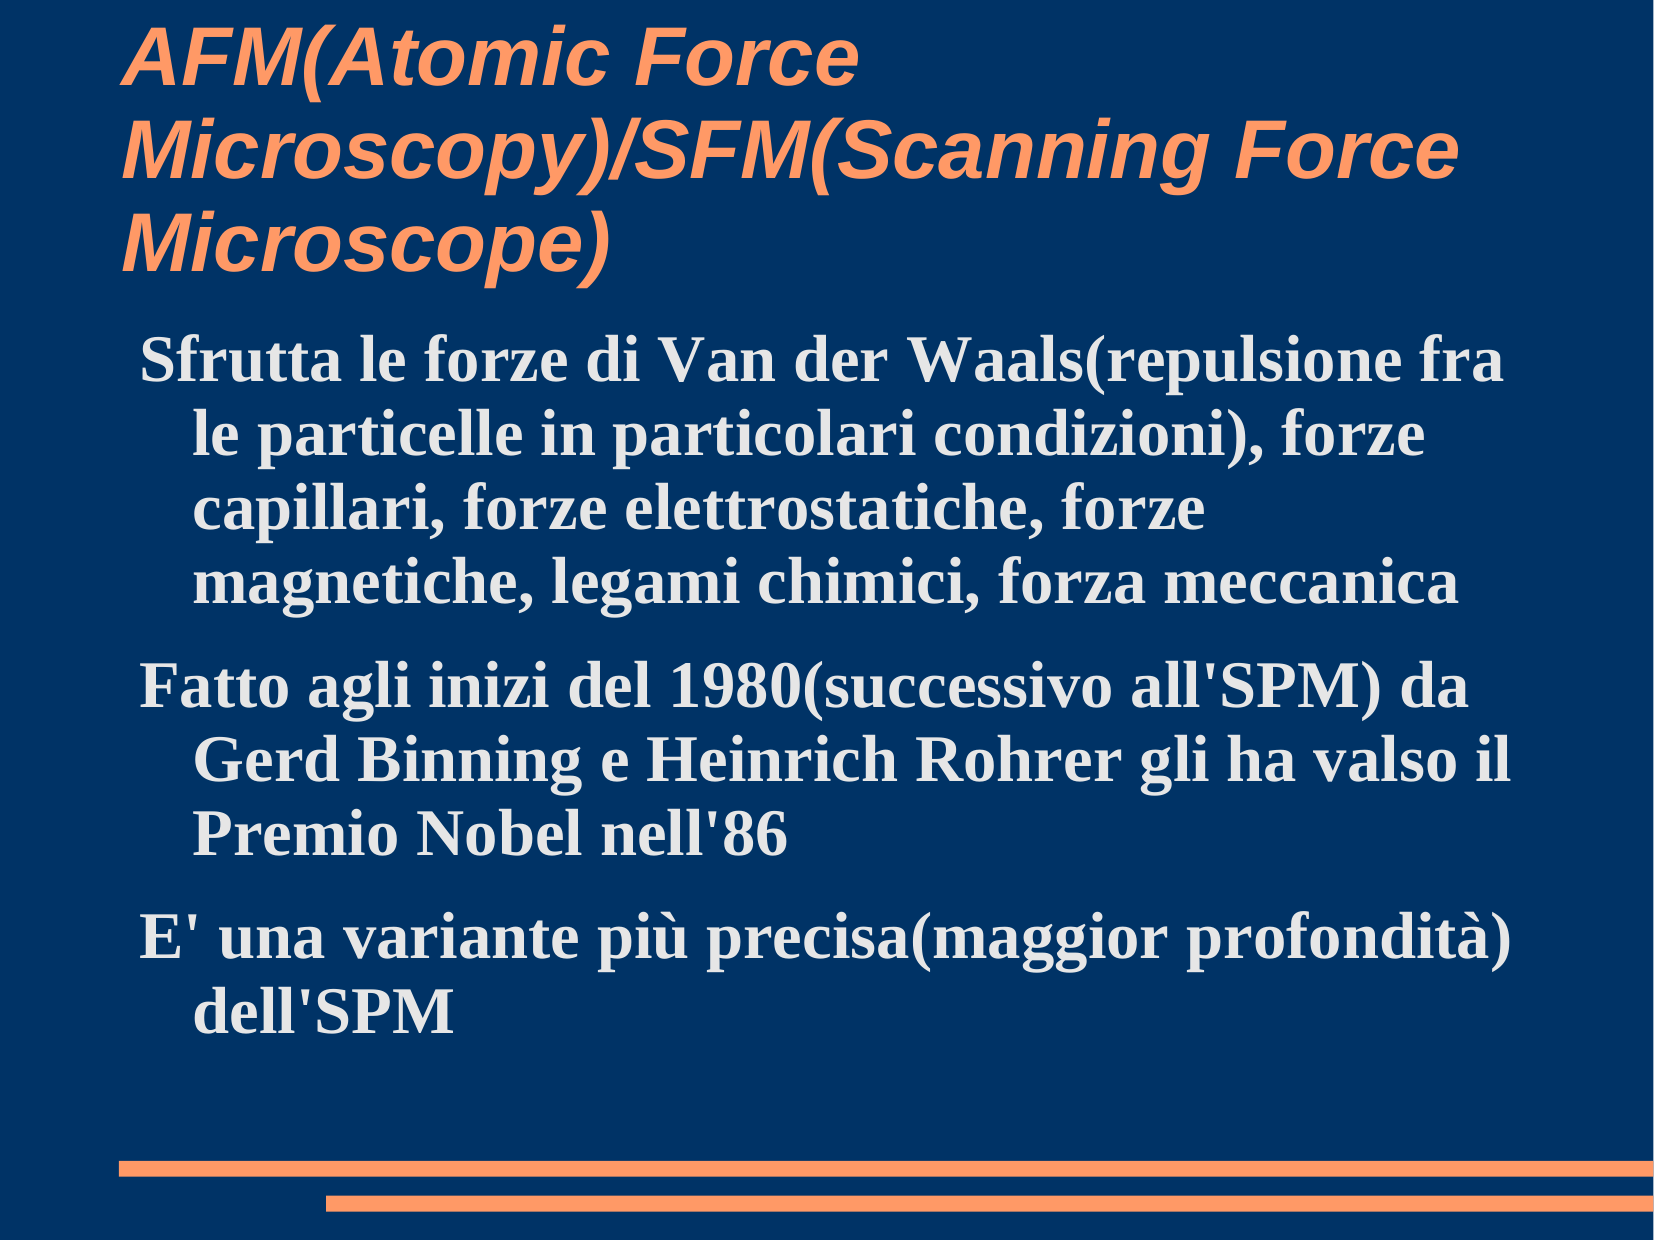

# AFM(Atomic Force Microscopy)/SFM(Scanning Force Microscope)
Sfrutta le forze di Van der Waals(repulsione fra le particelle in particolari condizioni), forze capillari, forze elettrostatiche, forze magnetiche, legami chimici, forza meccanica
Fatto agli inizi del 1980(successivo all'SPM) da Gerd Binning e Heinrich Rohrer gli ha valso il Premio Nobel nell'86
E' una variante più precisa(maggior profondità) dell'SPM